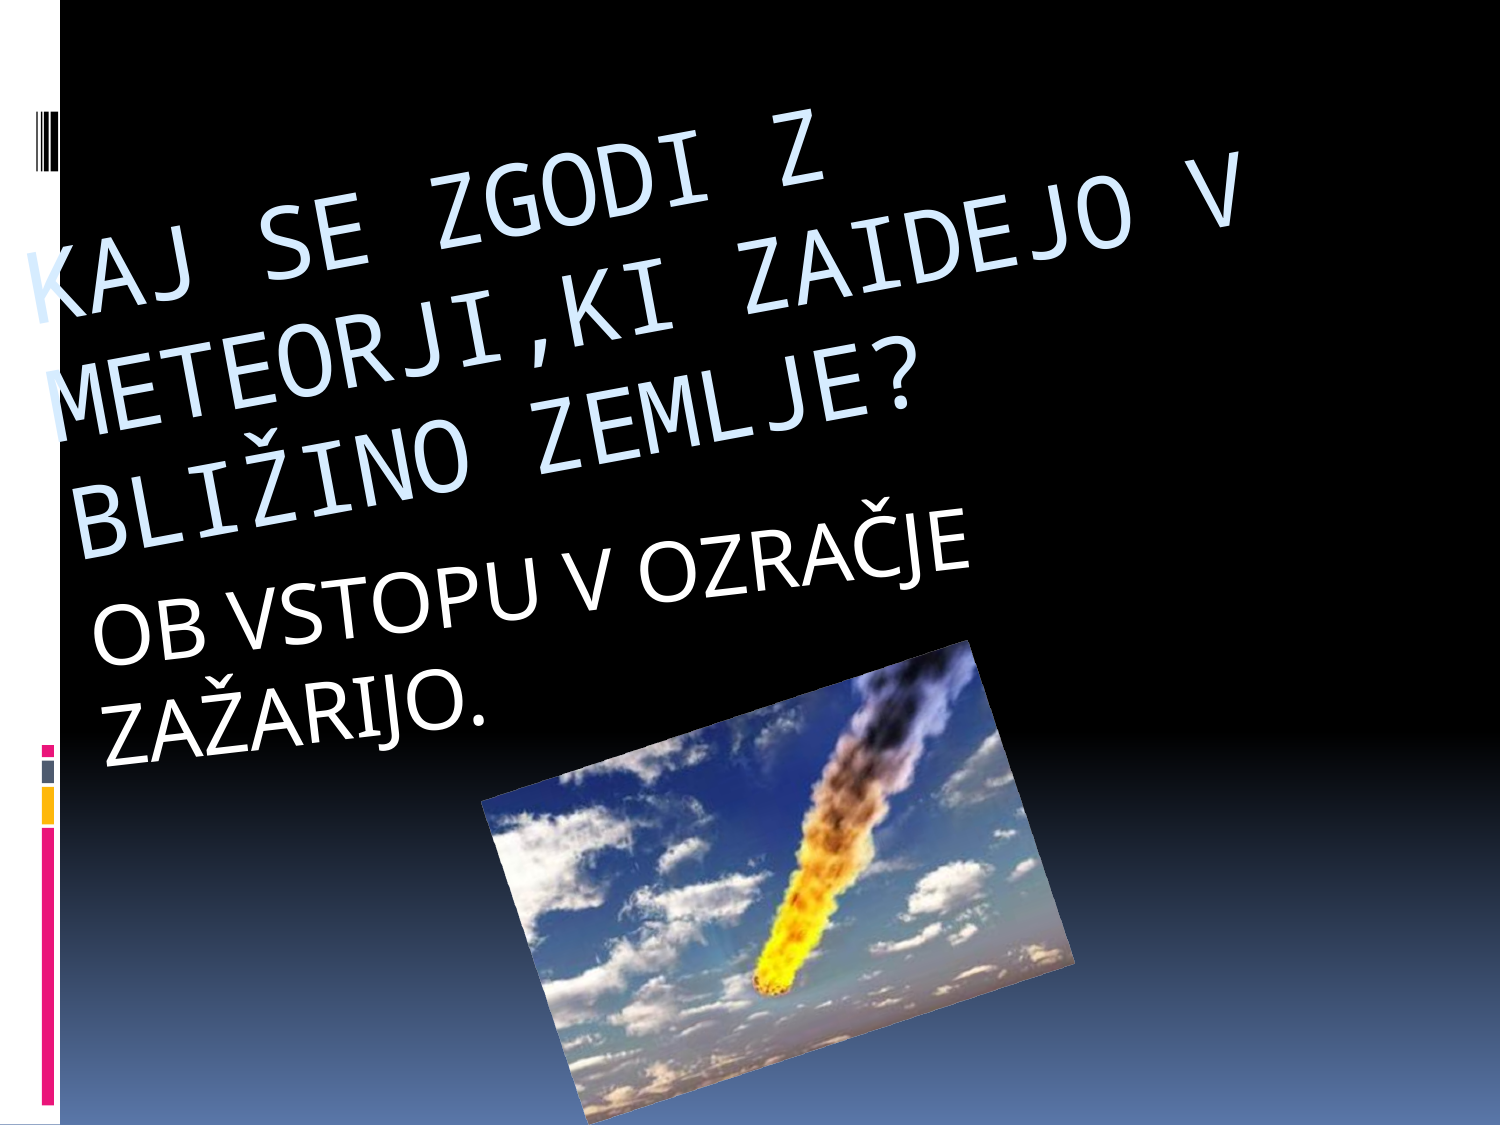

# KAJ SE ZGODI Z METEORJI,KI ZAIDEJO V BLIŽINO ZEMLJE?
OB VSTOPU V OZRAČJE ZAŽARIJO.